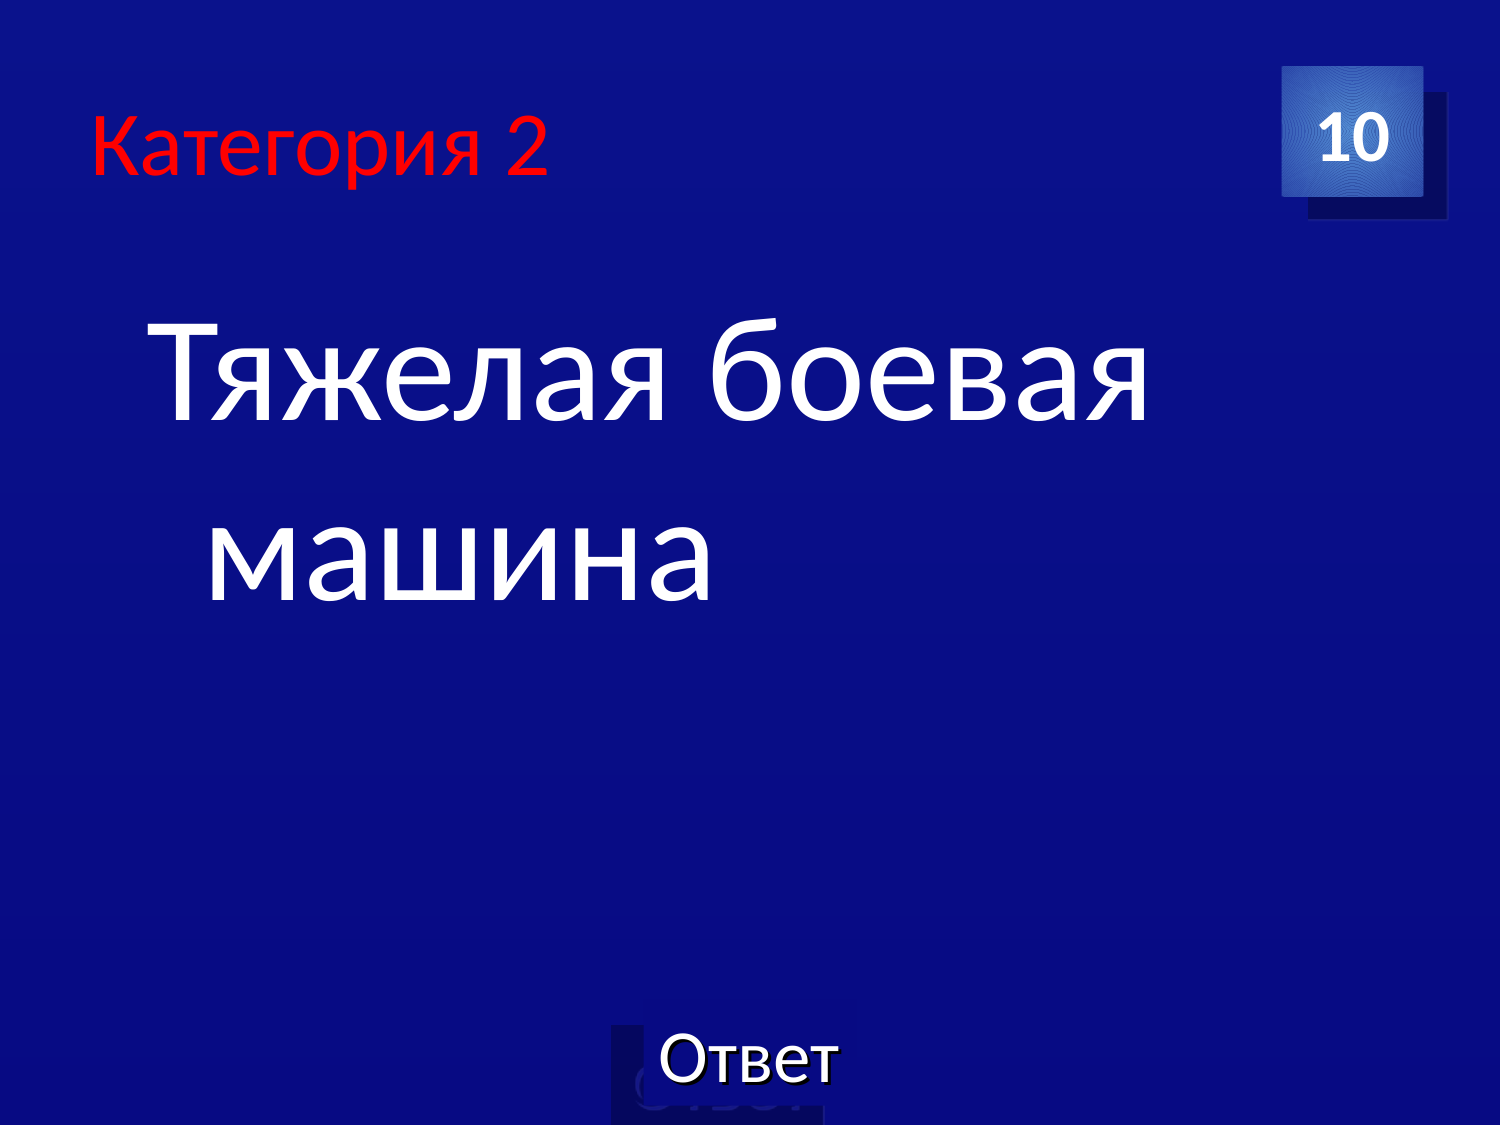

# Категория 2
10
Тяжелая боевая машина